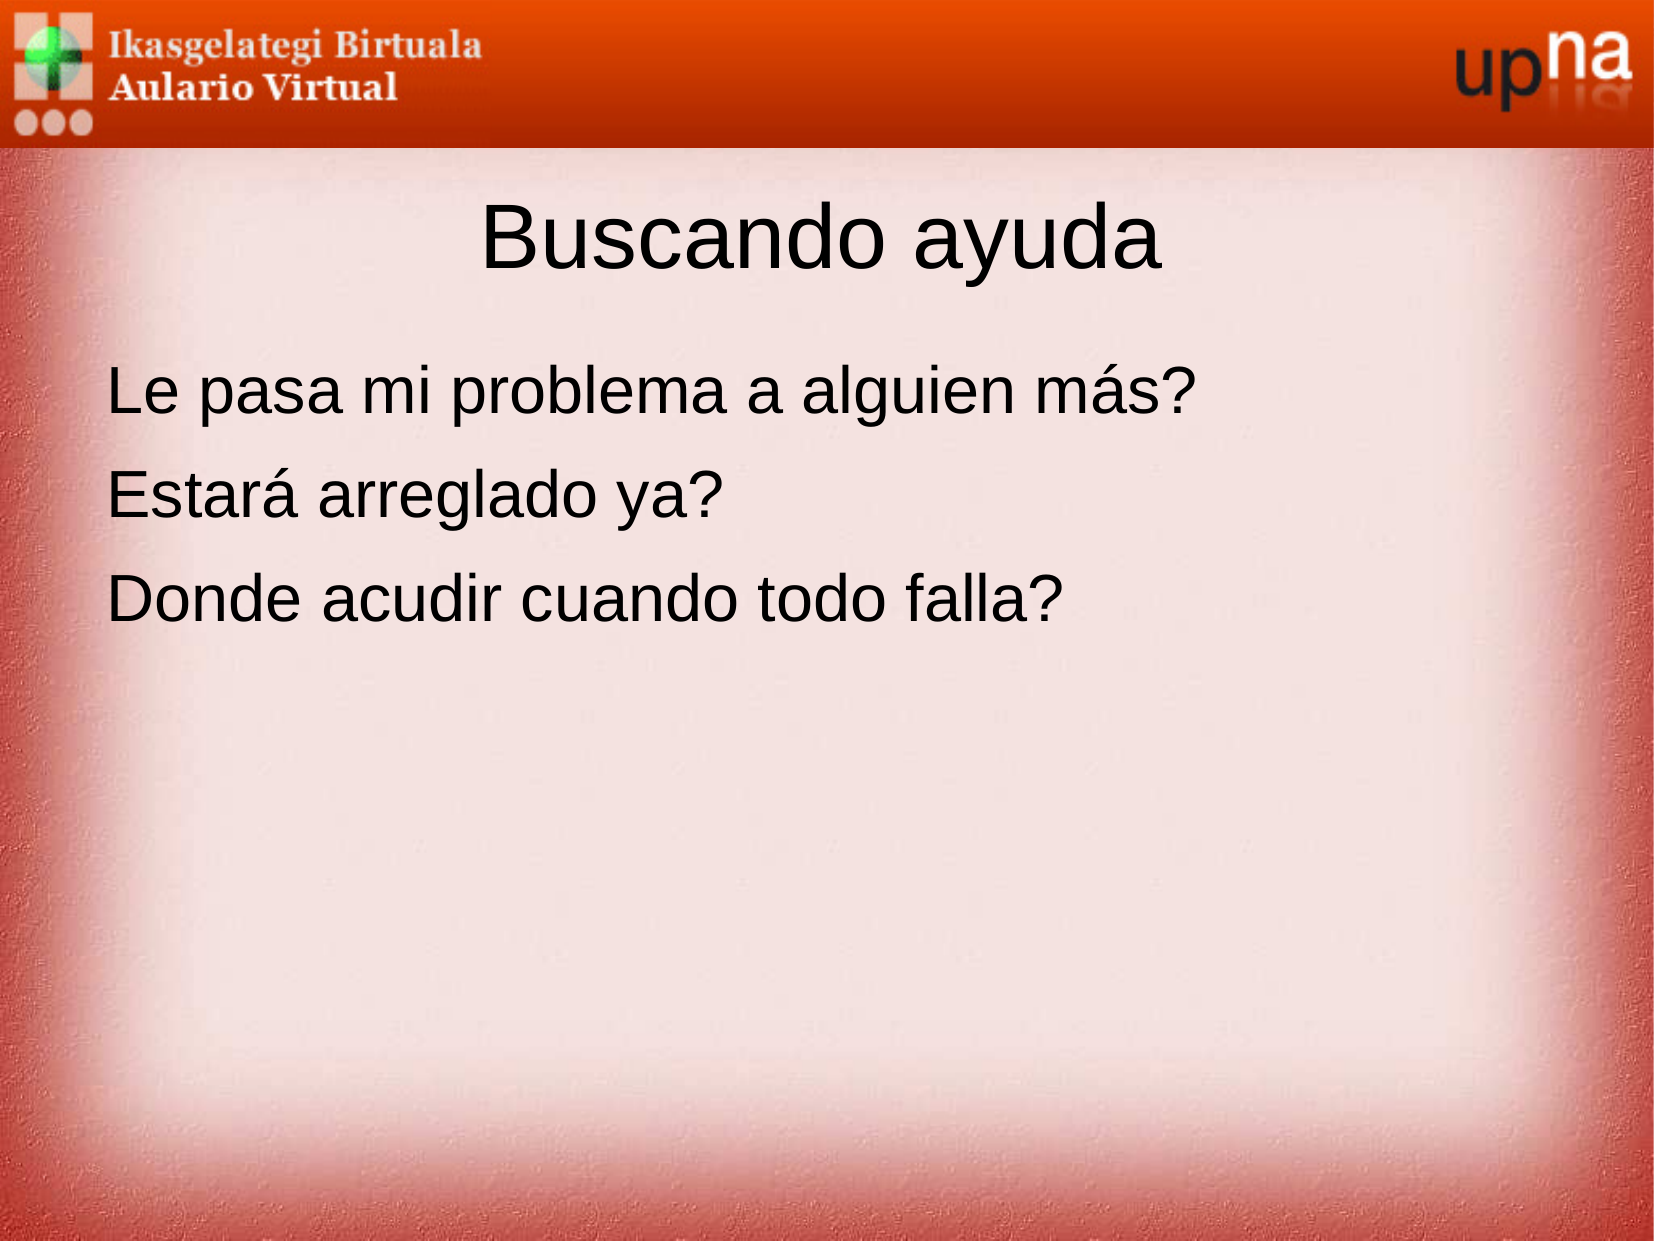

# Buscando ayuda
Le pasa mi problema a alguien más?
Estará arreglado ya?
Donde acudir cuando todo falla?